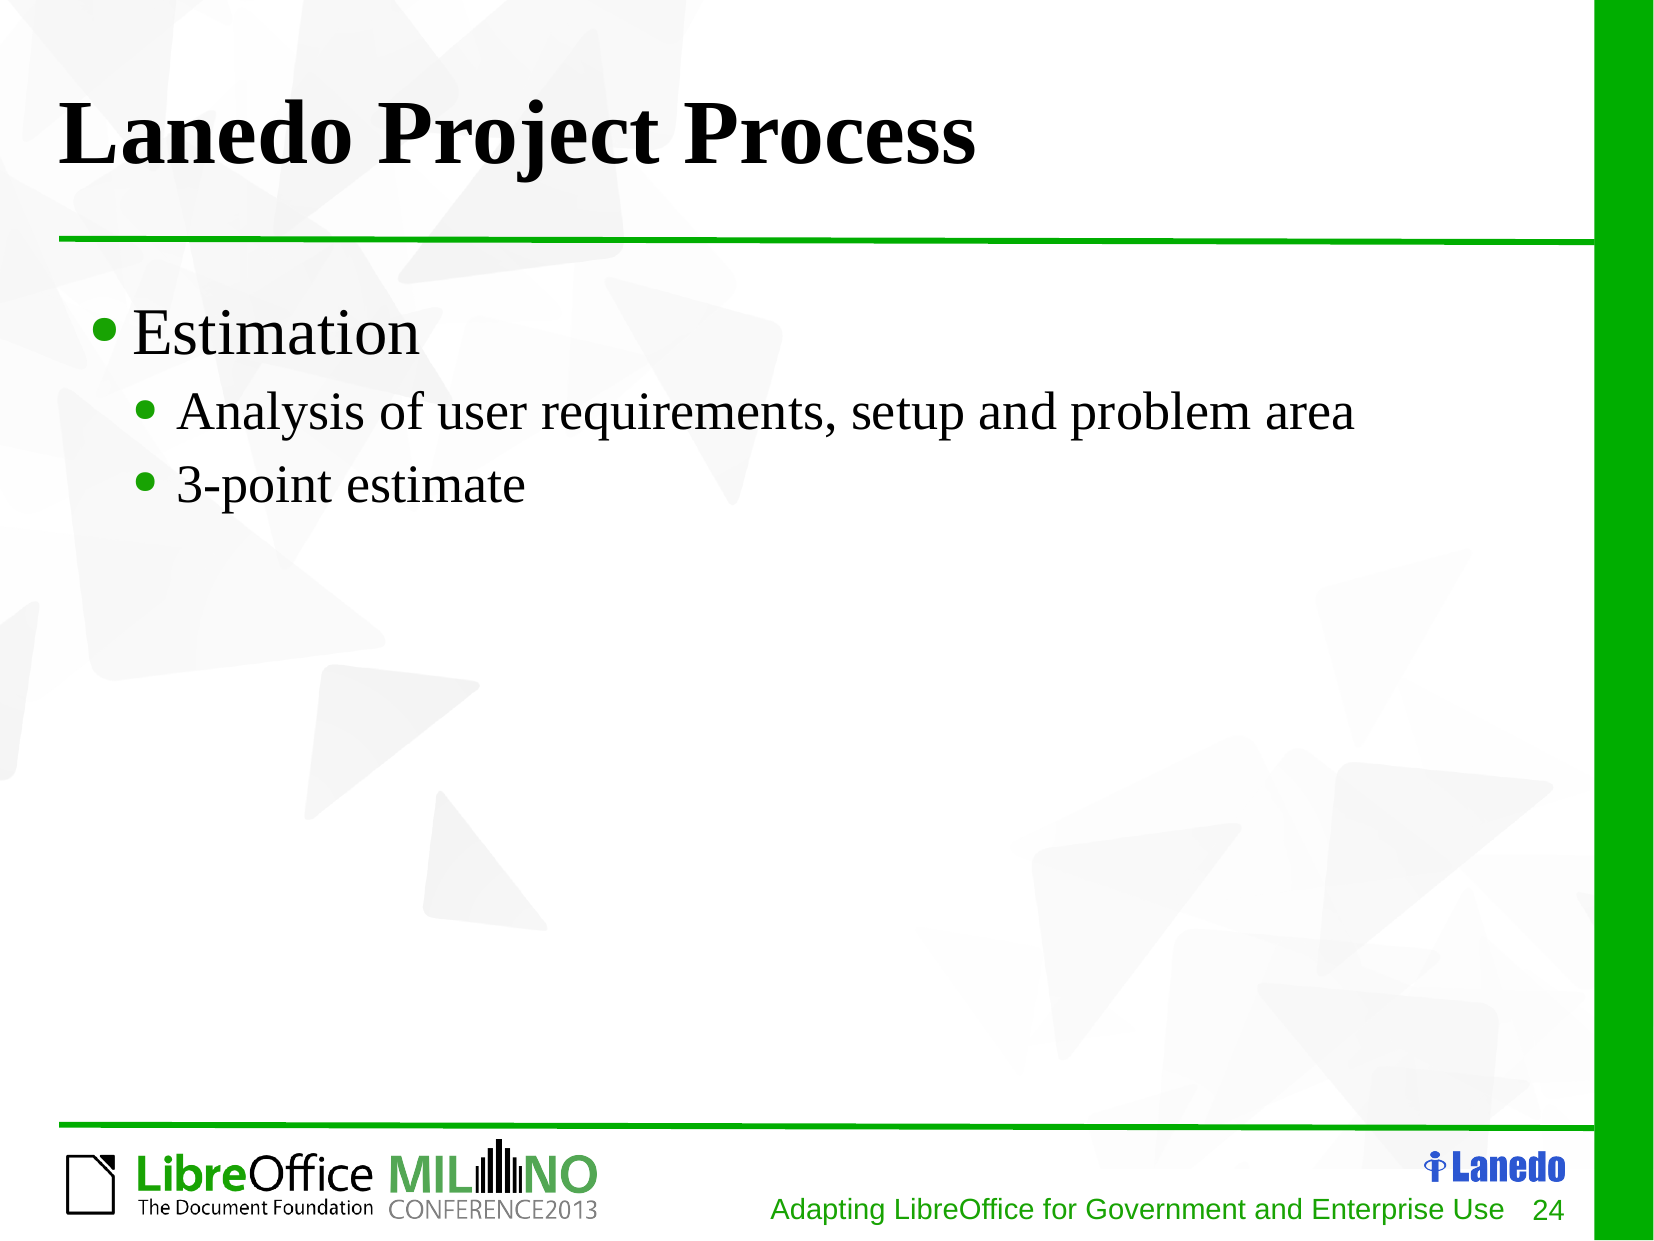

# Lanedo Project Process
Estimation
Analysis of user requirements, setup and problem area
3-point estimate
Adapting LibreOffice for Government and Enterprise Use
24